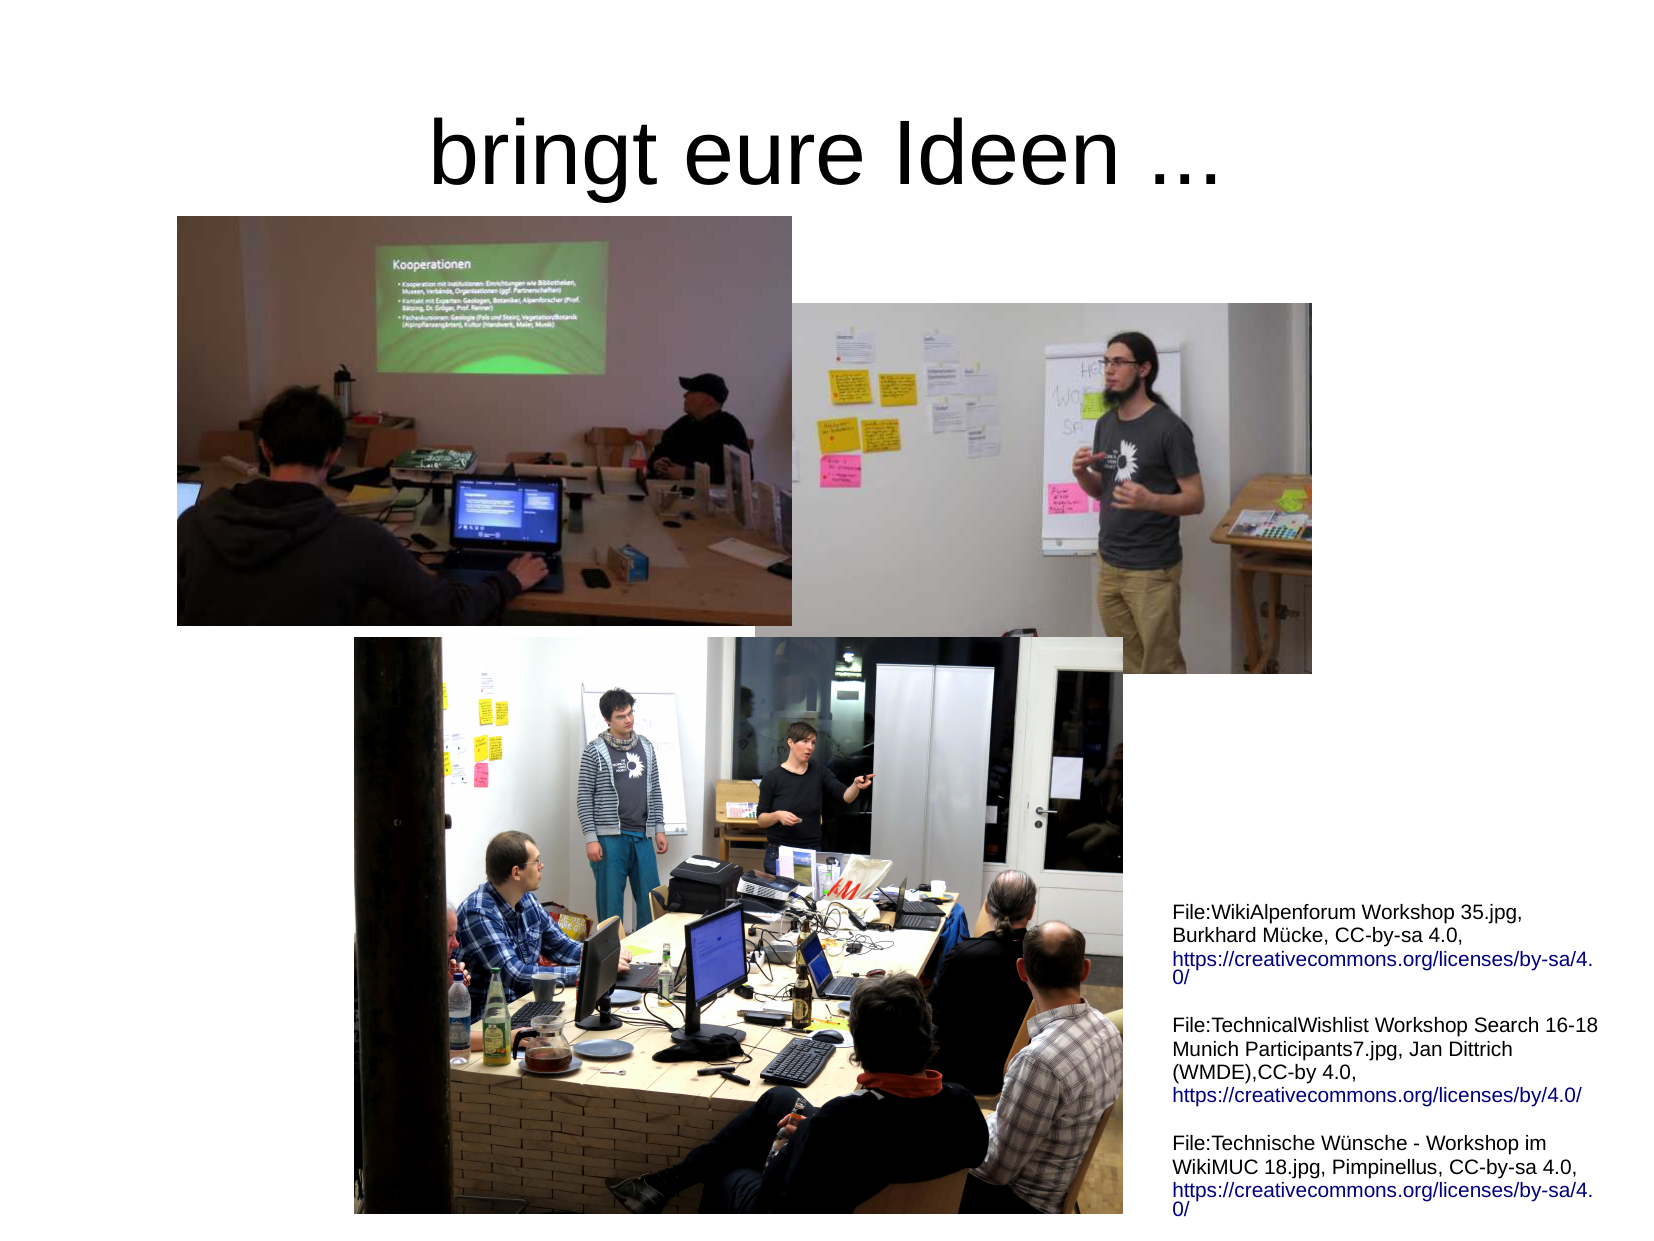

# bringt eure Ideen ...
File:WikiAlpenforum Workshop 35.jpg, Burkhard Mücke, CC-by-sa 4.0,https://creativecommons.org/licenses/by-sa/4.0/
File:TechnicalWishlist Workshop Search 16-18 Munich Participants7.jpg, Jan Dittrich (WMDE),CC-by 4.0, https://creativecommons.org/licenses/by/4.0/
File:Technische Wünsche - Workshop im WikiMUC 18.jpg, Pimpinellus, CC-by-sa 4.0,https://creativecommons.org/licenses/by-sa/4.0/